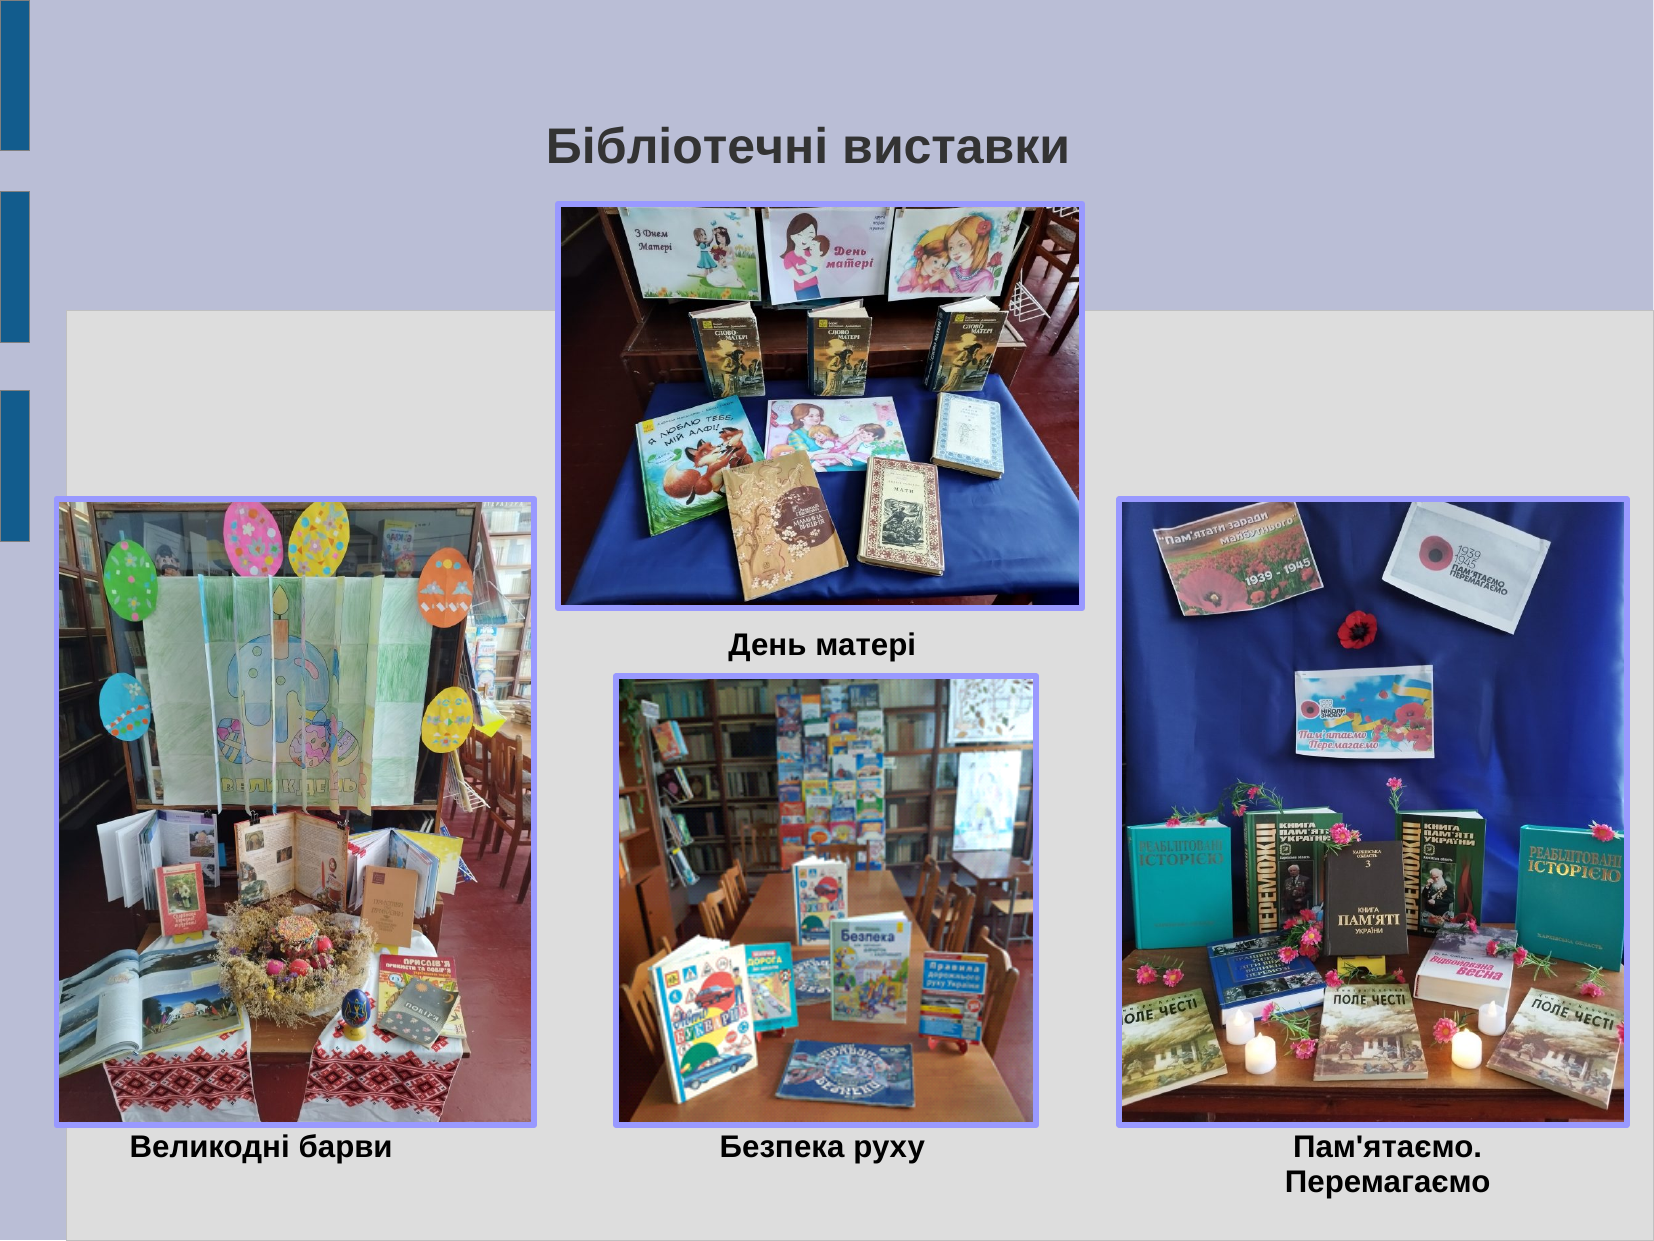

#
Бібліотечні виставки
День матері
Великодні барви
Безпека руху
Пам'ятаємо. Перемагаємо